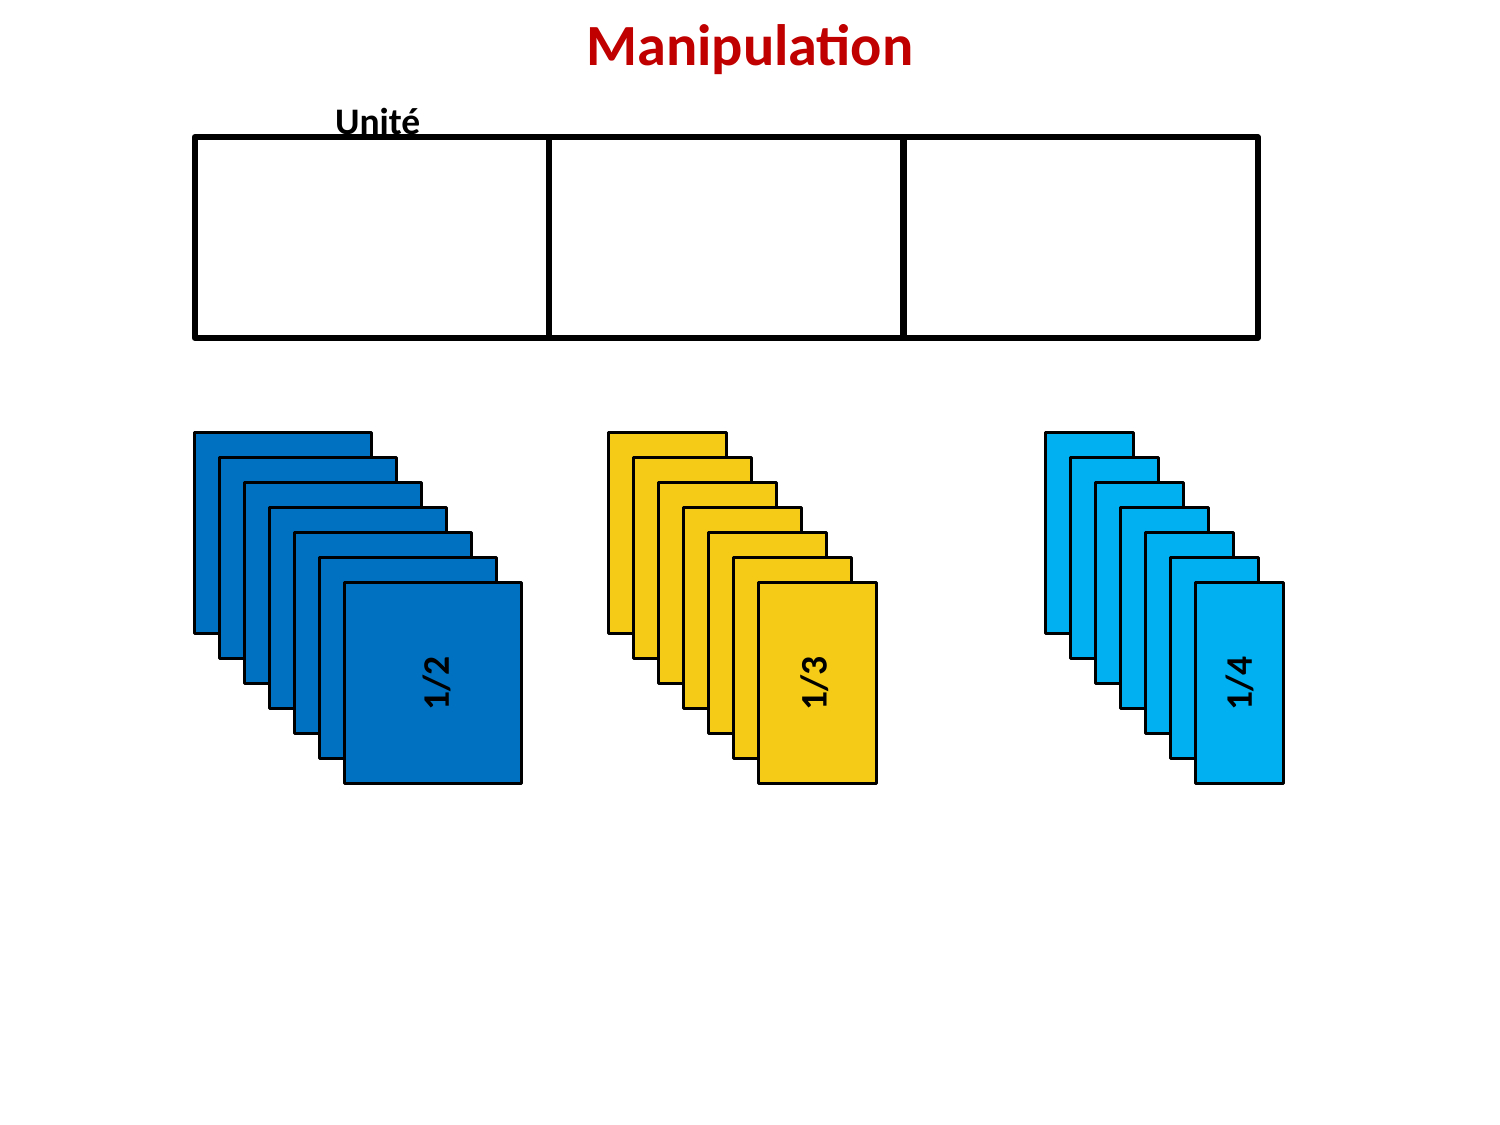

Manipulation
Unité
1/2
1/3
1/4
1/2
1/3
1/4
1/2
1/3
1/4
1/2
1/3
1/4
1/2
1/3
1/4
1/2
1/3
1/4
1/2
1/3
1/4